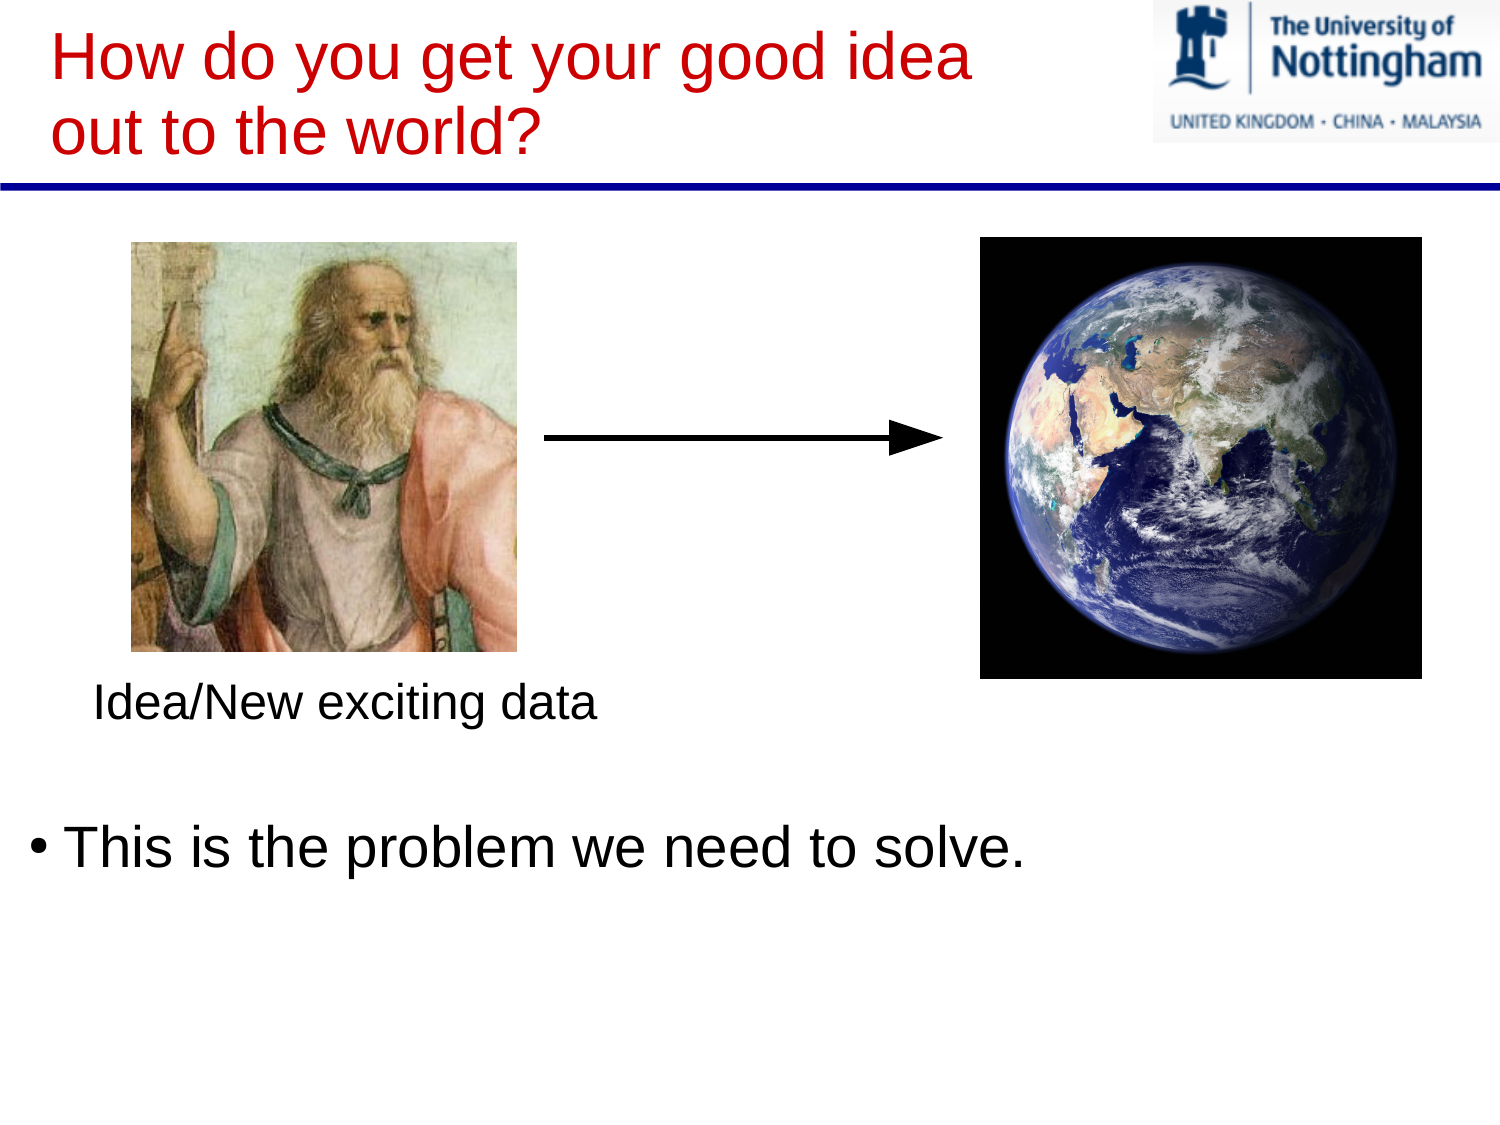

How do you get your good idea out to the world?
Idea/New exciting data
This is the problem we need to solve.